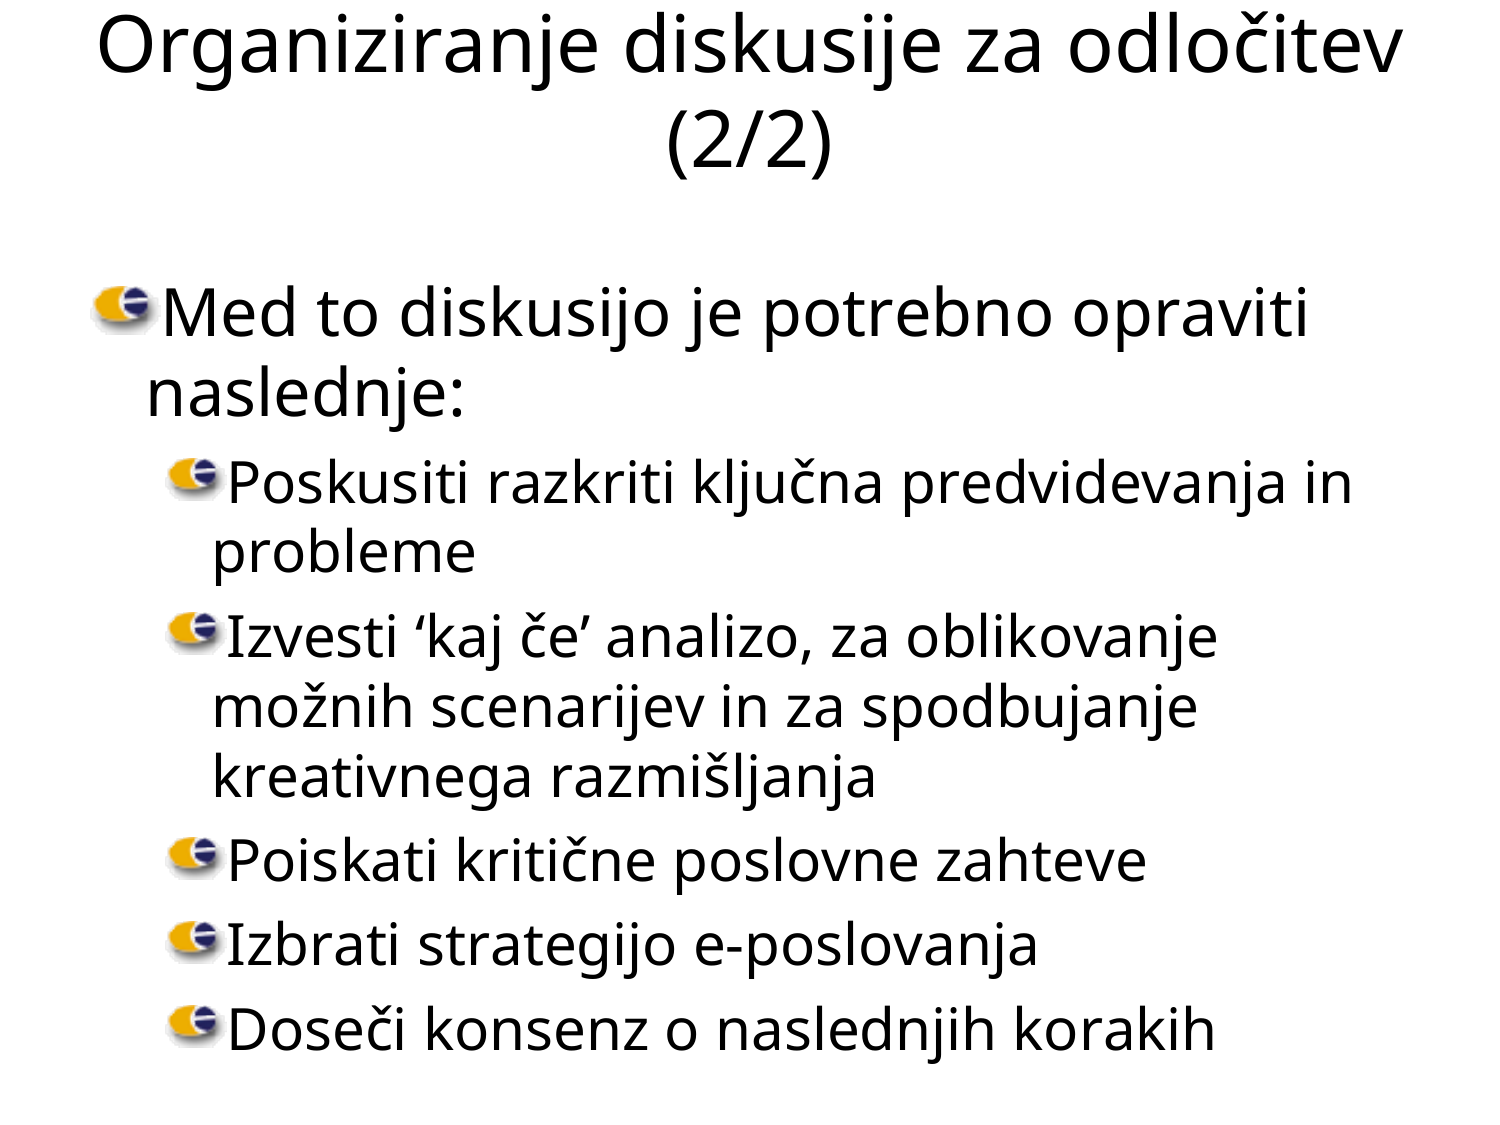

Korak 3:
Organiziranje diskusije za odločitev (2/2)
# Med to diskusijo je potrebno opraviti naslednje:
Poskusiti razkriti ključna predvidevanja in probleme
Izvesti ‘kaj če’ analizo, za oblikovanje možnih scenarijev in za spodbujanje kreativnega razmišljanja
Poiskati kritične poslovne zahteve
Izbrati strategijo e-poslovanja
Doseči konsenz o naslednjih korakih